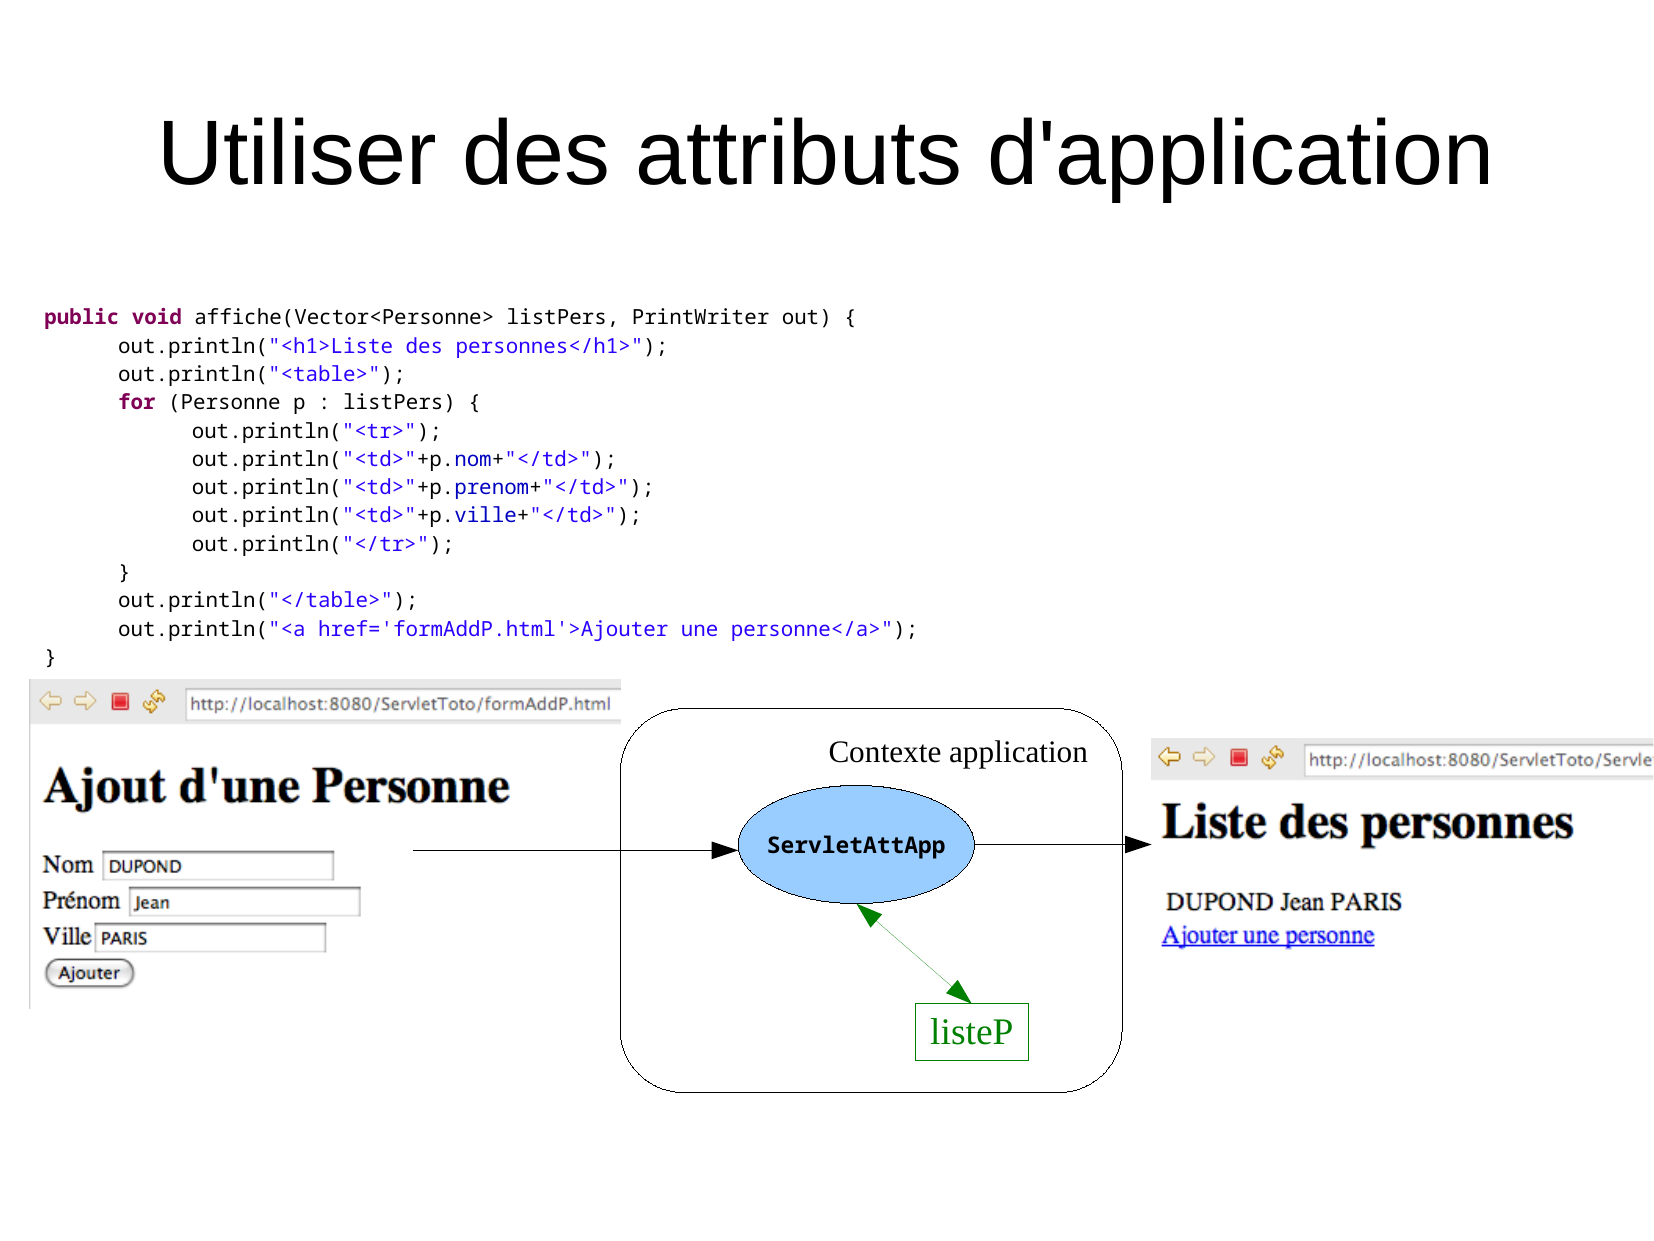

# Utiliser des attributs d'application
public void affiche(Vector<Personne> listPers, PrintWriter out) {
	out.println("<h1>Liste des personnes</h1>");
	out.println("<table>");
	for (Personne p : listPers) {
		out.println("<tr>");
		out.println("<td>"+p.nom+"</td>");
		out.println("<td>"+p.prenom+"</td>");
		out.println("<td>"+p.ville+"</td>");
		out.println("</tr>");
	}
	out.println("</table>");
	out.println("<a href='formAddP.html'>Ajouter une personne</a>");
}
Contexte application
ServletAttApp
listeP